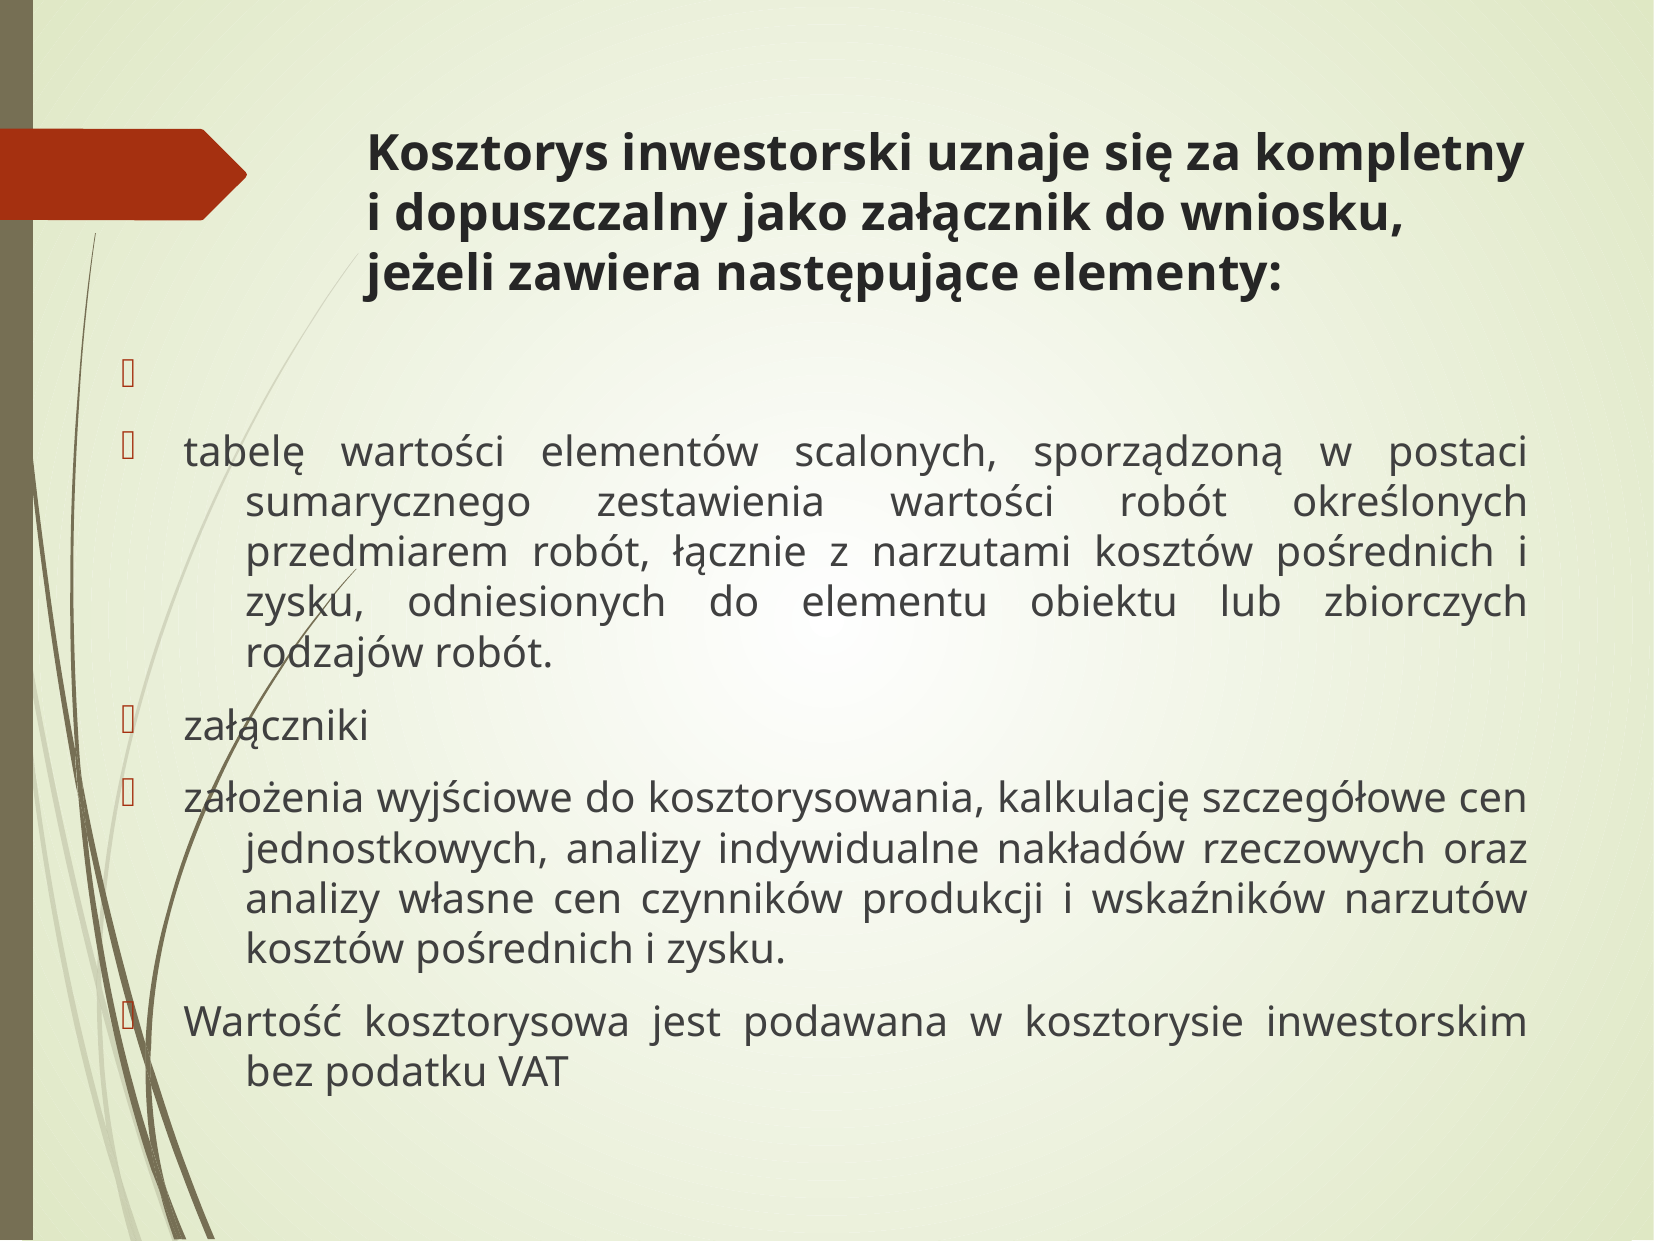

# Kosztorys inwestorski uznaje się za kompletny i dopuszczalny jako załącznik do wniosku, jeżeli zawiera następujące elementy:
tabelę wartości elementów scalonych, sporządzoną w postaci sumarycznego zestawienia wartości robót określonych przedmiarem robót, łącznie z narzutami kosztów pośrednich i zysku, odniesionych do elementu obiektu lub zbiorczych rodzajów robót.
załączniki
założenia wyjściowe do kosztorysowania, kalkulację szczegółowe cen jednostkowych, analizy indywidualne nakładów rzeczowych oraz analizy własne cen czynników produkcji i wskaźników narzutów kosztów pośrednich i zysku.
Wartość kosztorysowa jest podawana w kosztorysie inwestorskim bez podatku VAT